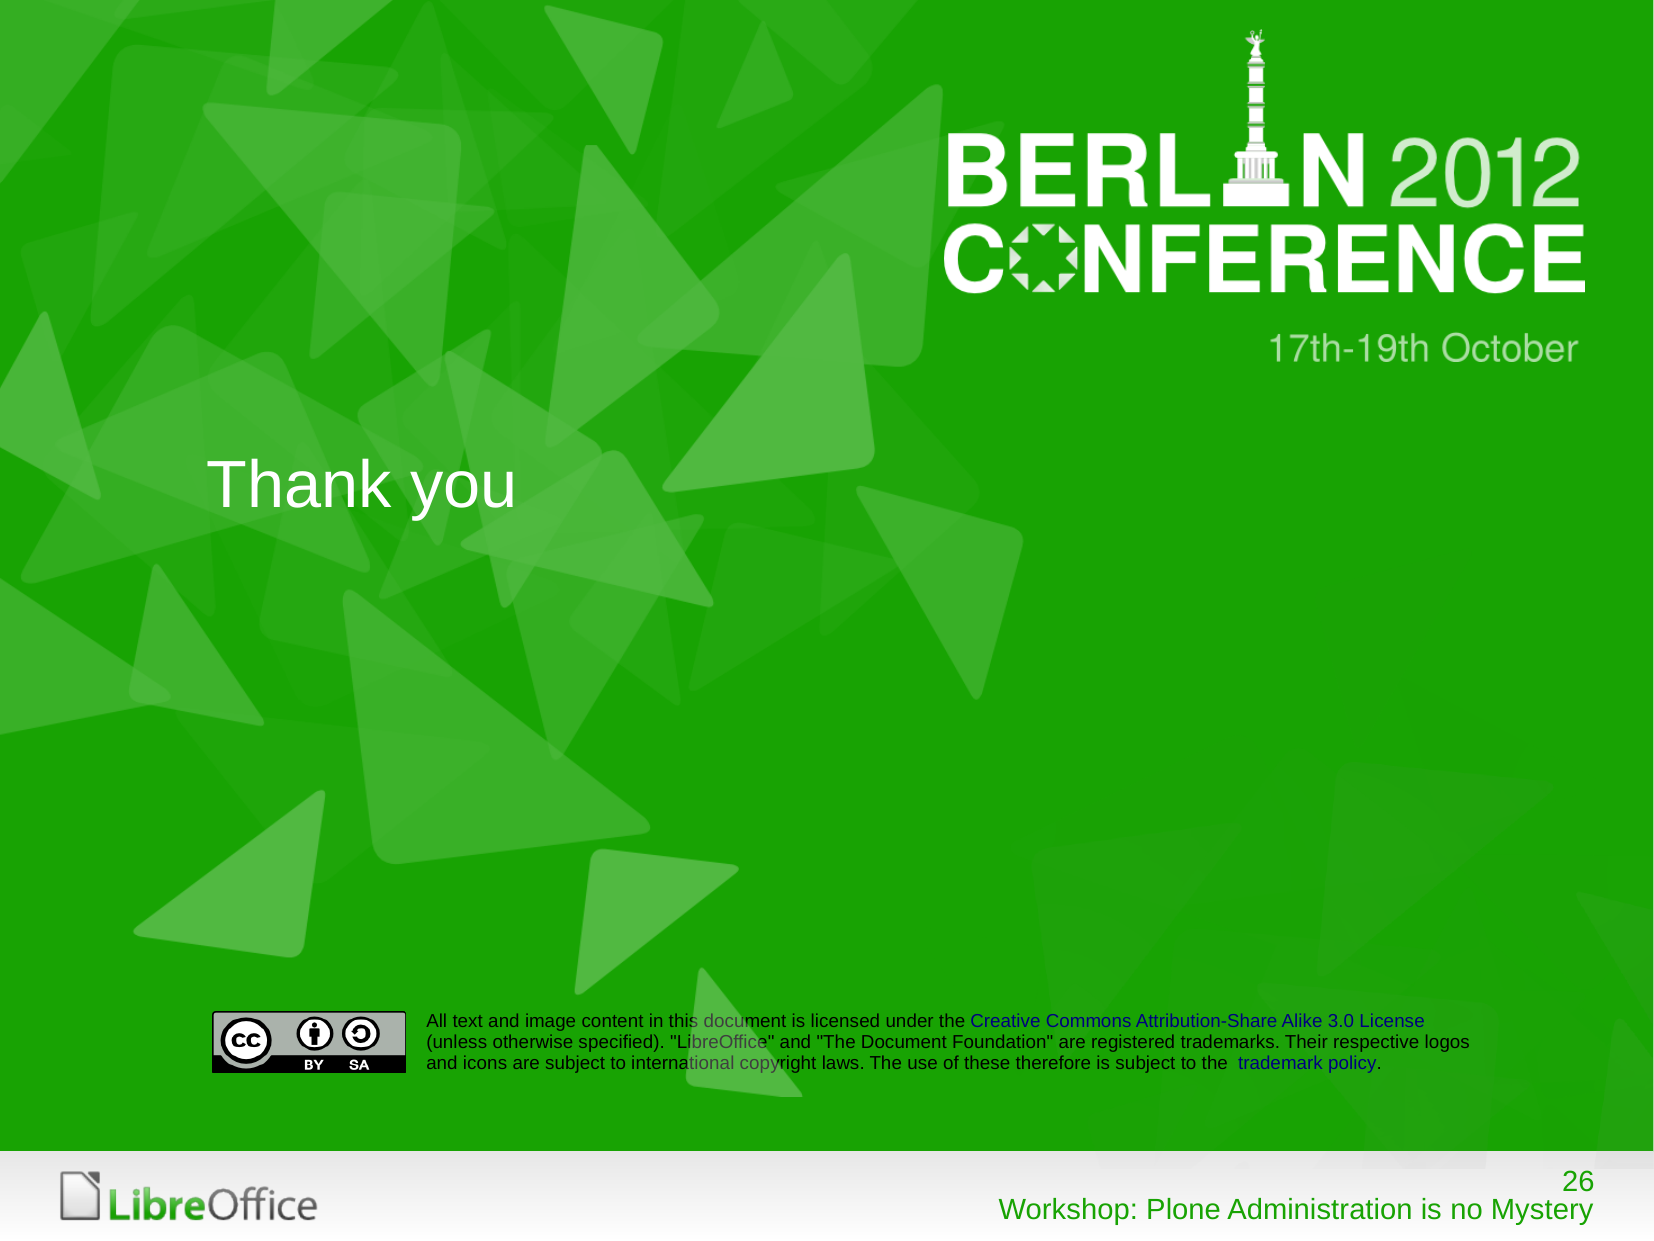

# Thank you
26
Workshop: Plone Administration is no Mystery